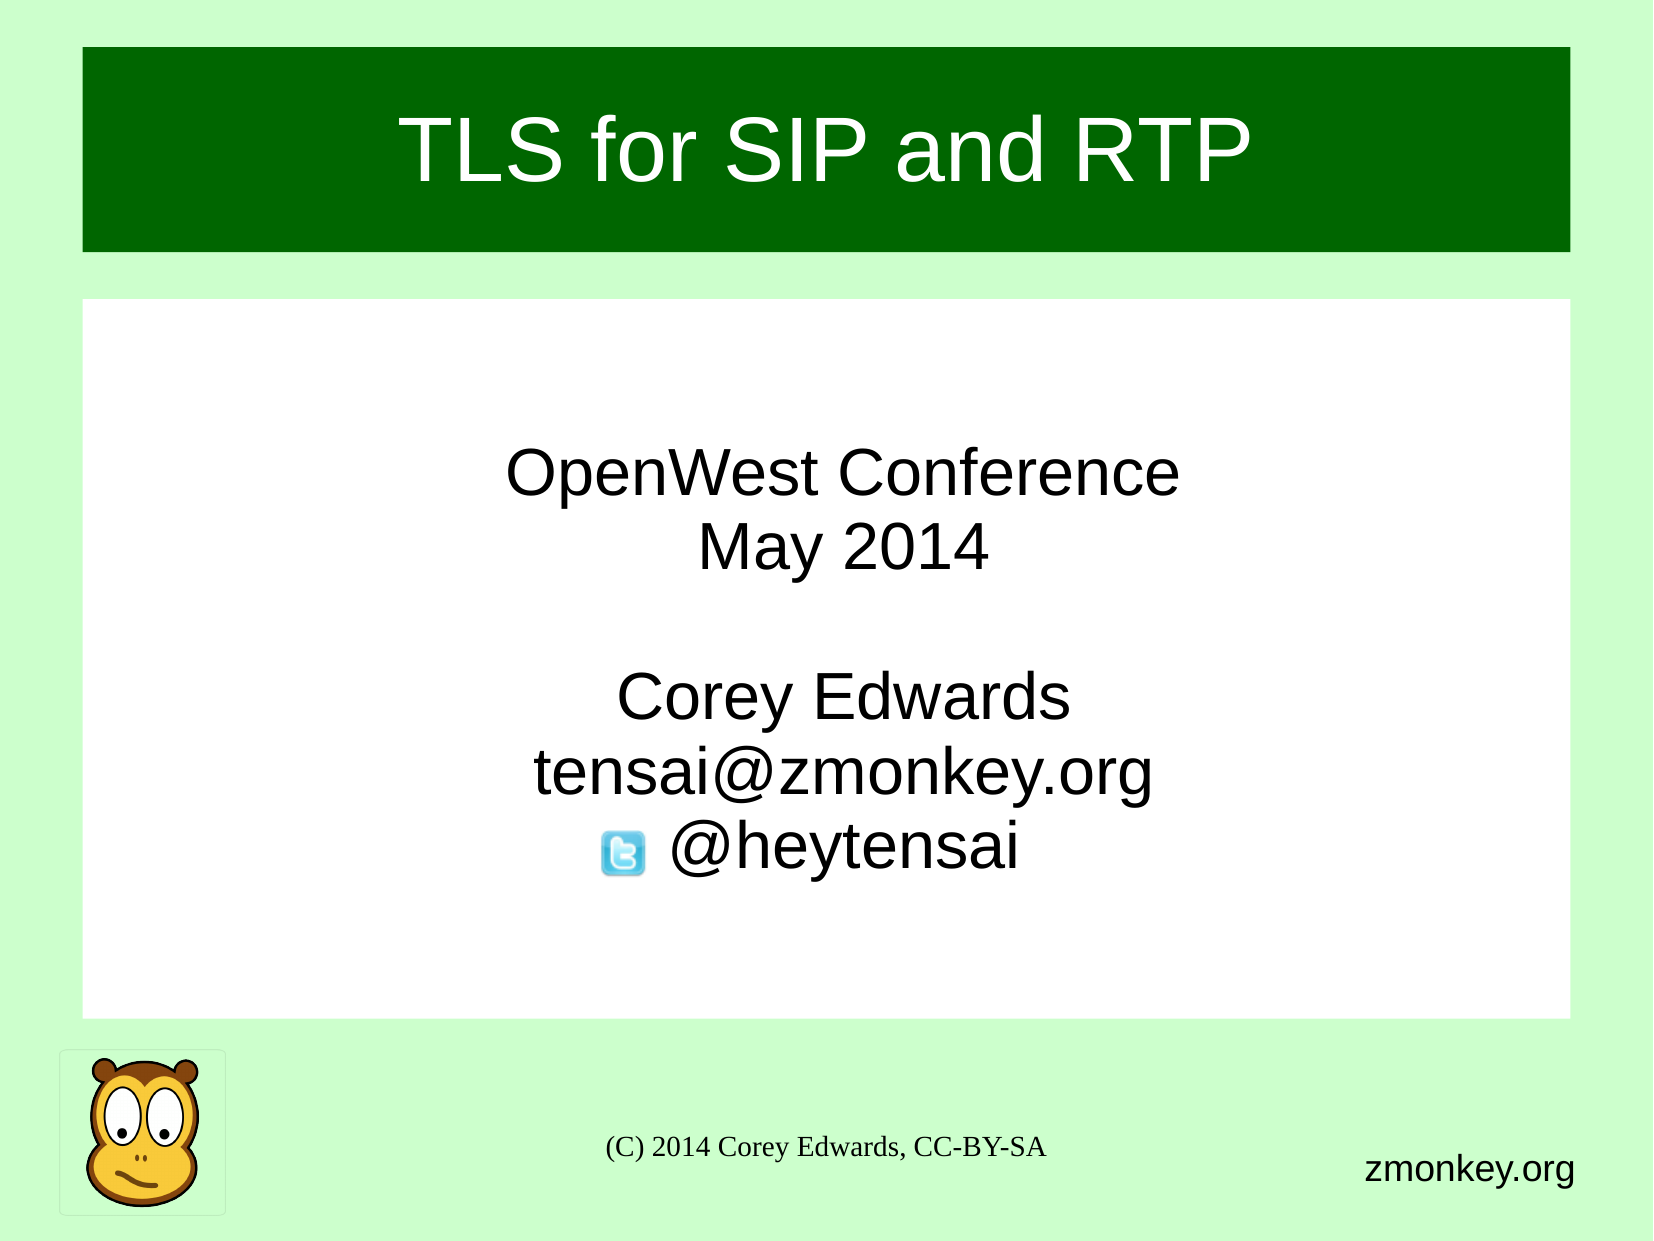

# TLS for SIP and RTP
OpenWest Conference
May 2014
Corey Edwards
tensai@zmonkey.org
@heytensai